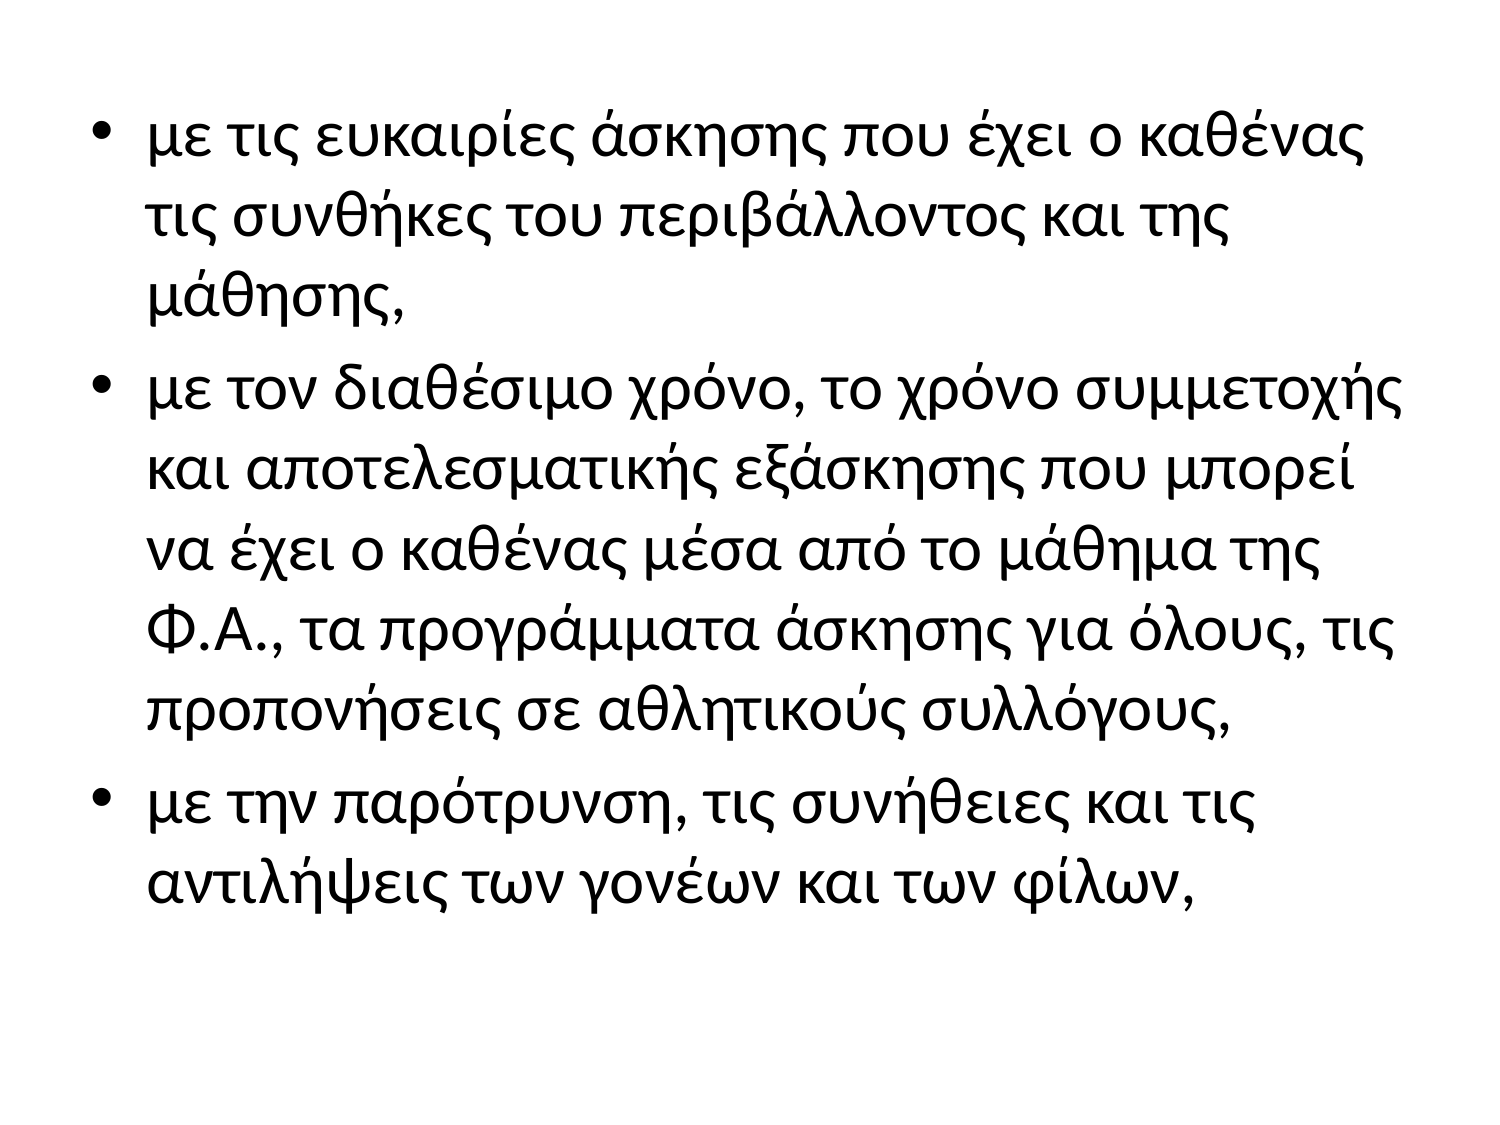

# με τις ευκαιρίες άσκησης που έχει ο καθένας τις συνθήκες του περιβάλλοντος και της μάθησης,
με τον διαθέσιμο χρόνο, το χρόνο συμμετοχής και αποτελεσματικής εξάσκησης που μπορεί να έχει ο καθένας μέσα από το μάθημα της Φ.Α., τα προγράμματα άσκησης για όλους, τις προπονήσεις σε αθλητικούς συλλόγους,
με την παρότρυνση, τις συνήθειες και τις αντιλήψεις των γονέων και των φίλων,